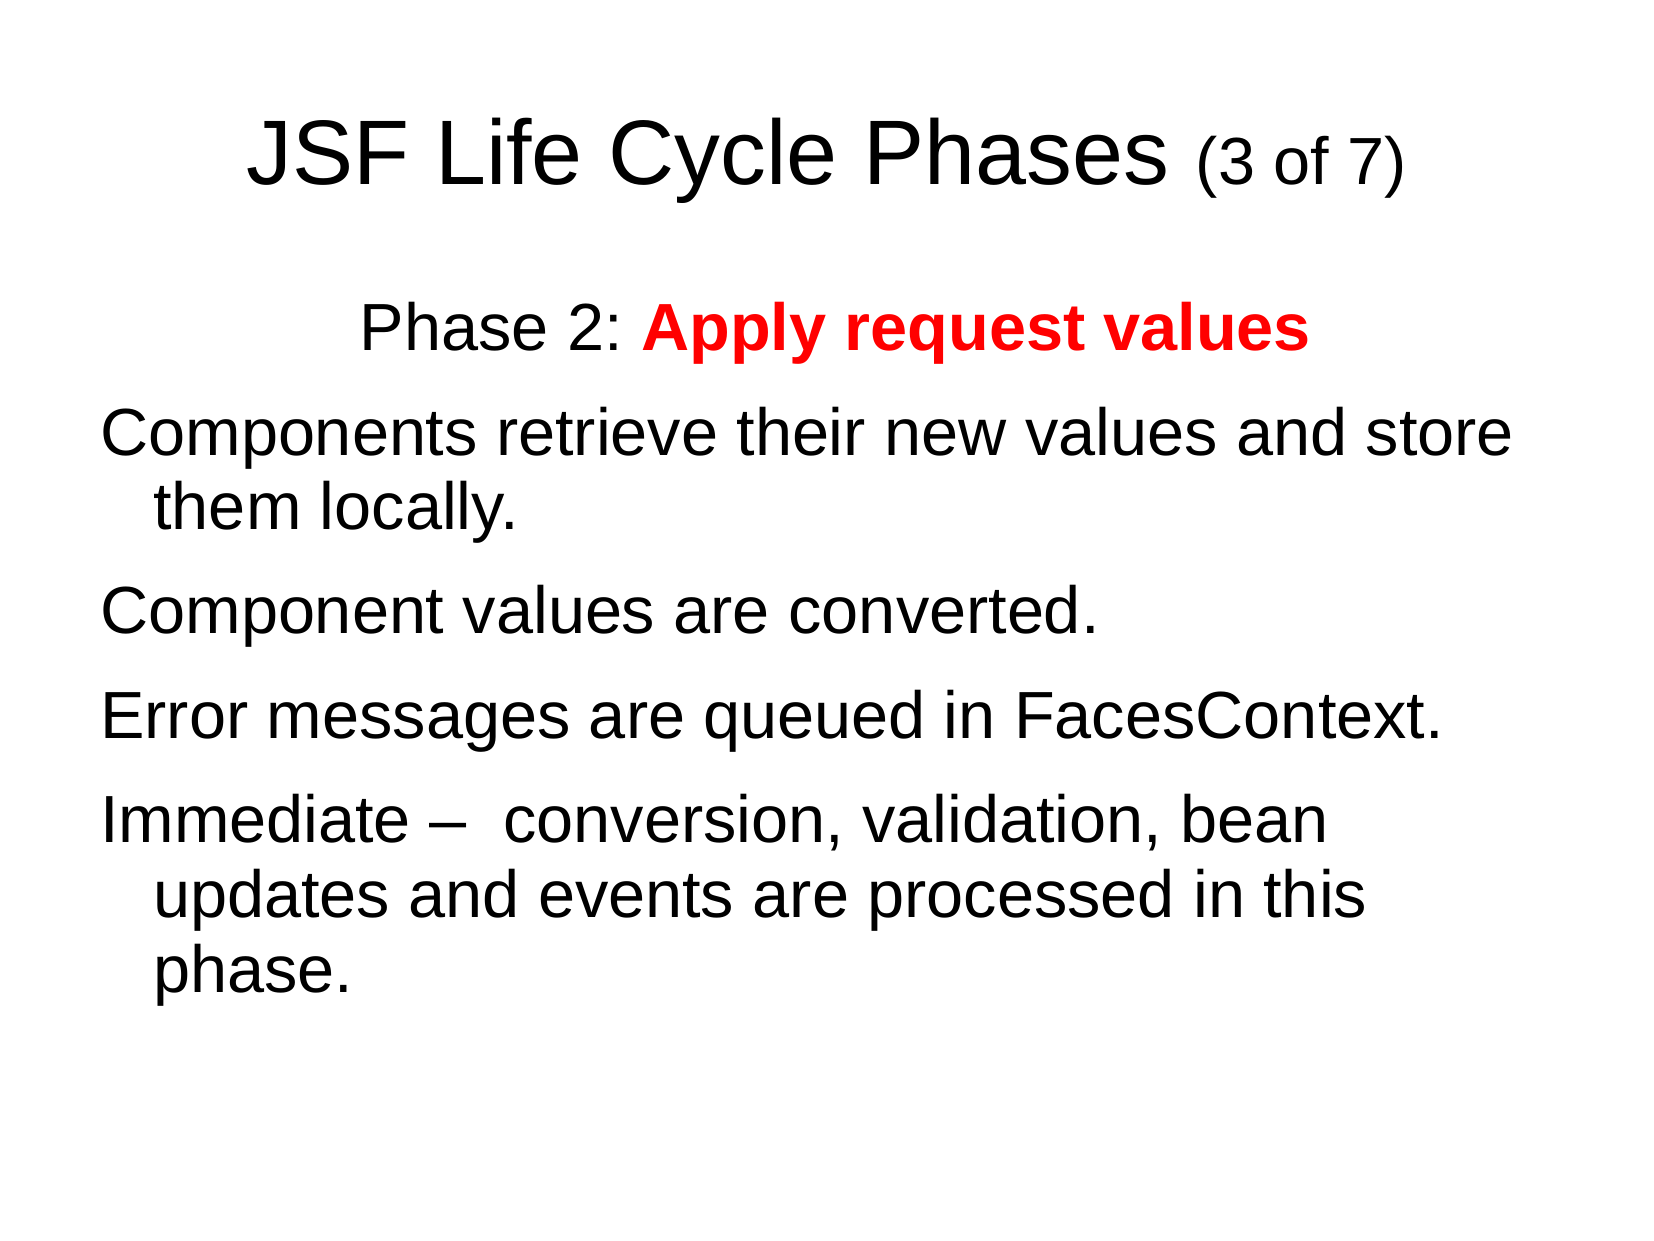

# JSF Life Cycle Phases (3 of 7)
Phase 2: Apply request values
Components retrieve their new values and store them locally.
Component values are converted.
Error messages are queued in FacesContext.
Immediate – conversion, validation, bean updates and events are processed in this phase.